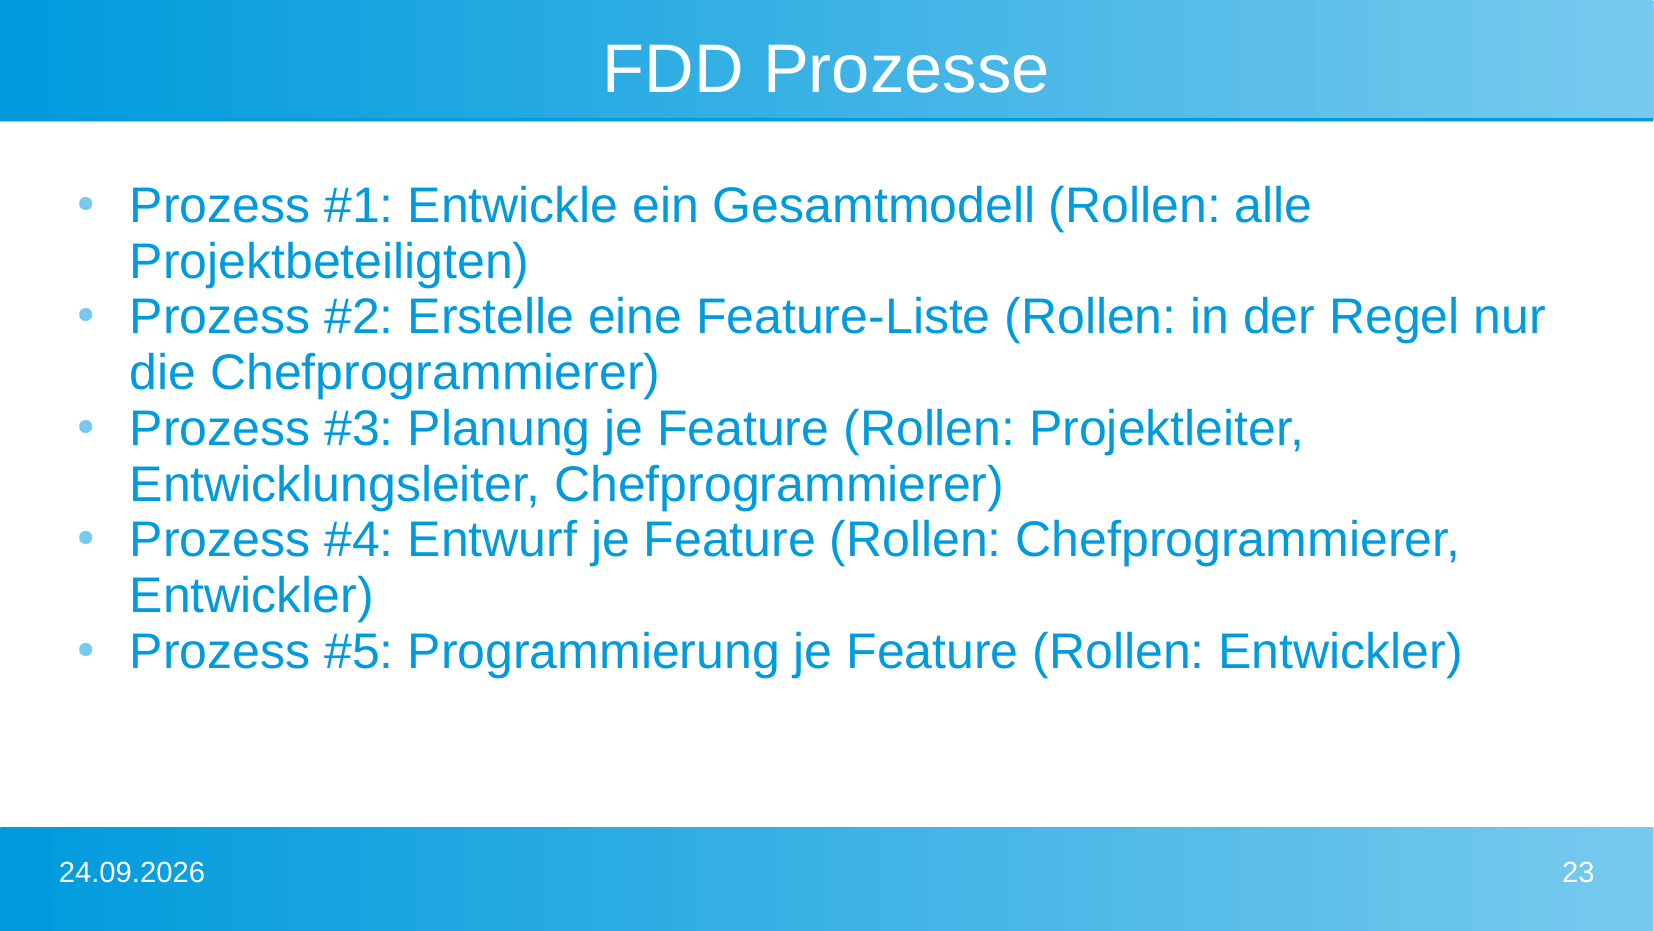

# FDD Prozesse
Prozess #1: Entwickle ein Gesamtmodell (Rollen: alle Projektbeteiligten)
Prozess #2: Erstelle eine Feature-Liste (Rollen: in der Regel nur die Chefprogrammierer)
Prozess #3: Planung je Feature (Rollen: Projektleiter, Entwicklungsleiter, Chefprogrammierer)
Prozess #4: Entwurf je Feature (Rollen: Chefprogrammierer, Entwickler)
Prozess #5: Programmierung je Feature (Rollen: Entwickler)
23